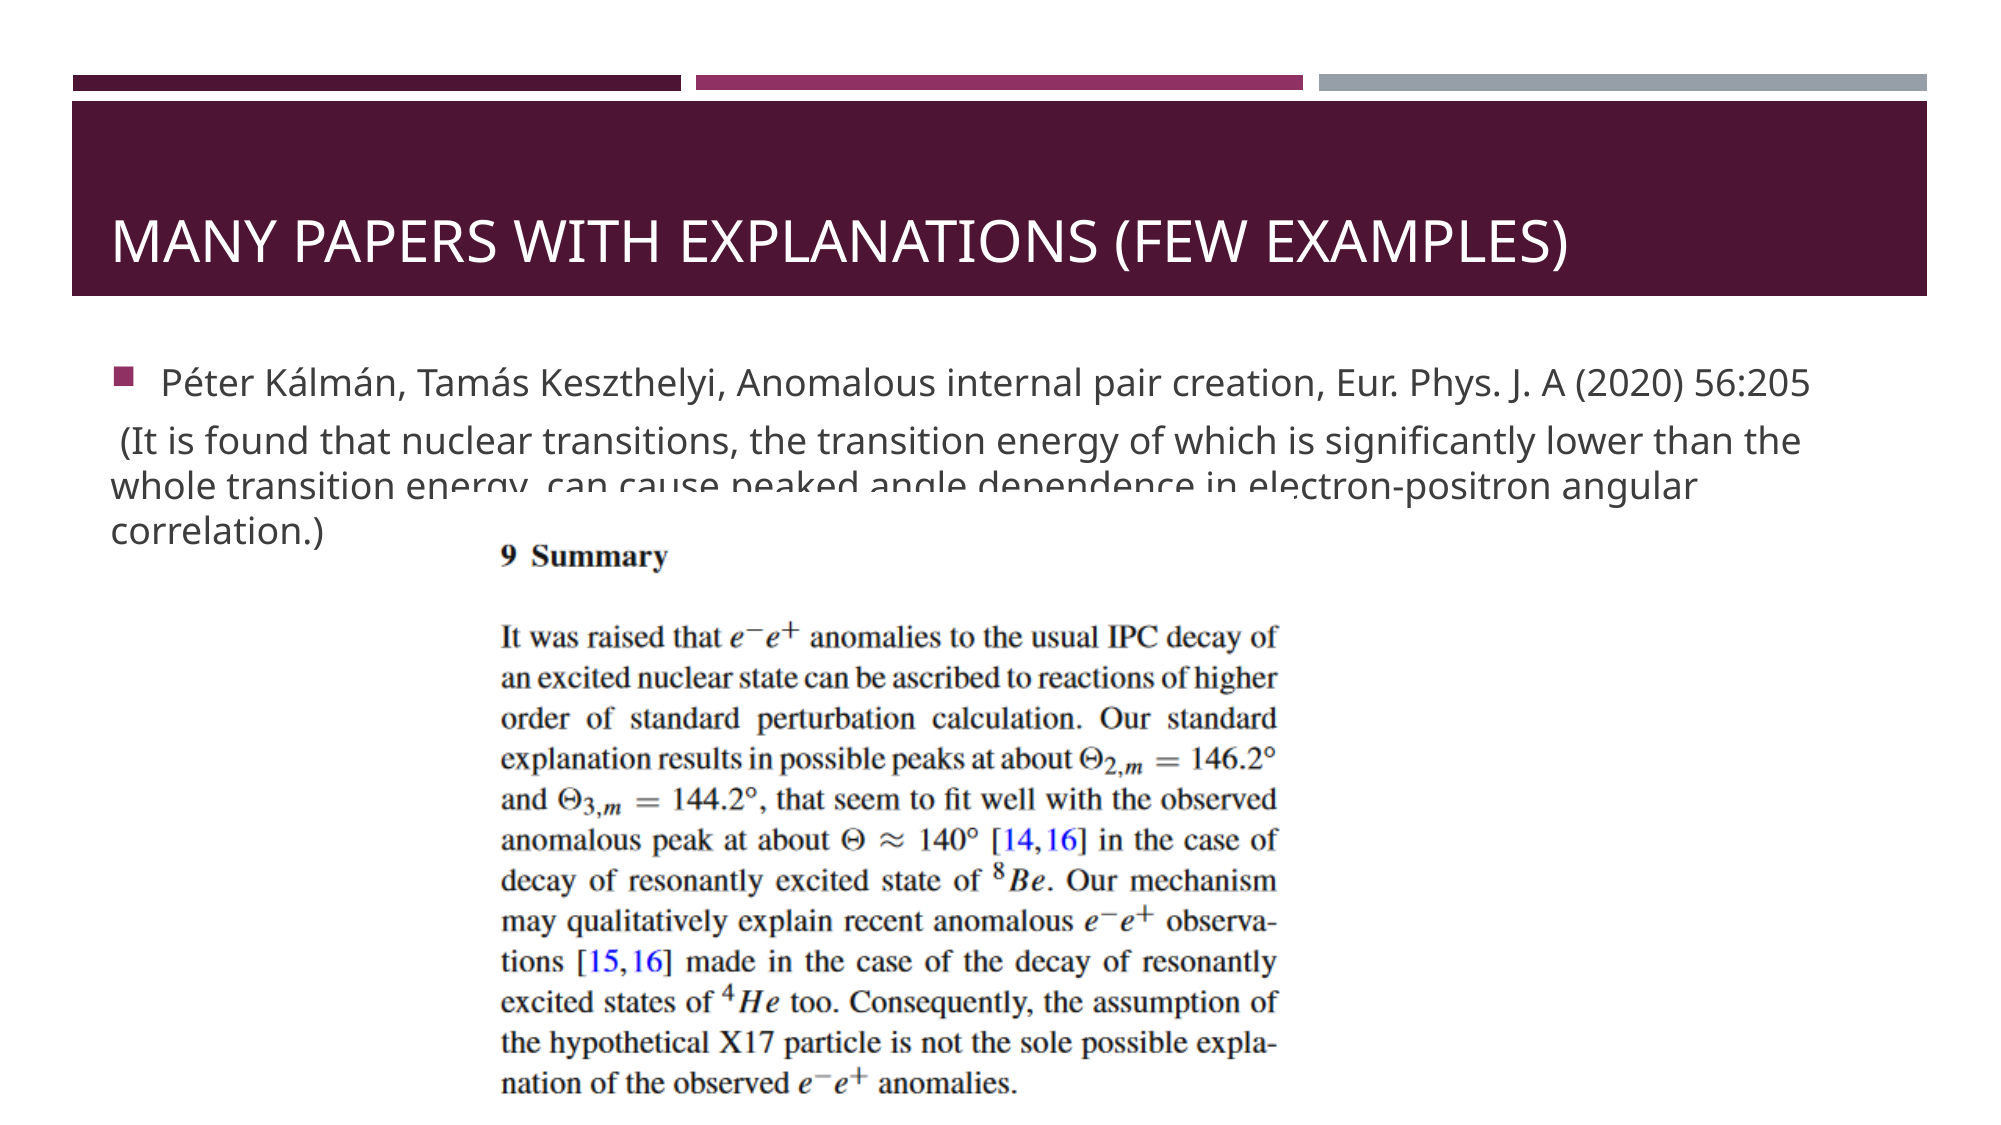

# Many papers with explanations (few examples)
Péter Kálmán, Tamás Keszthelyi, Anomalous internal pair creation, Eur. Phys. J. A (2020) 56:205
 (It is found that nuclear transitions, the transition energy of which is significantly lower than the whole transition energy, can cause peaked angle dependence in electron-positron angular correlation.)